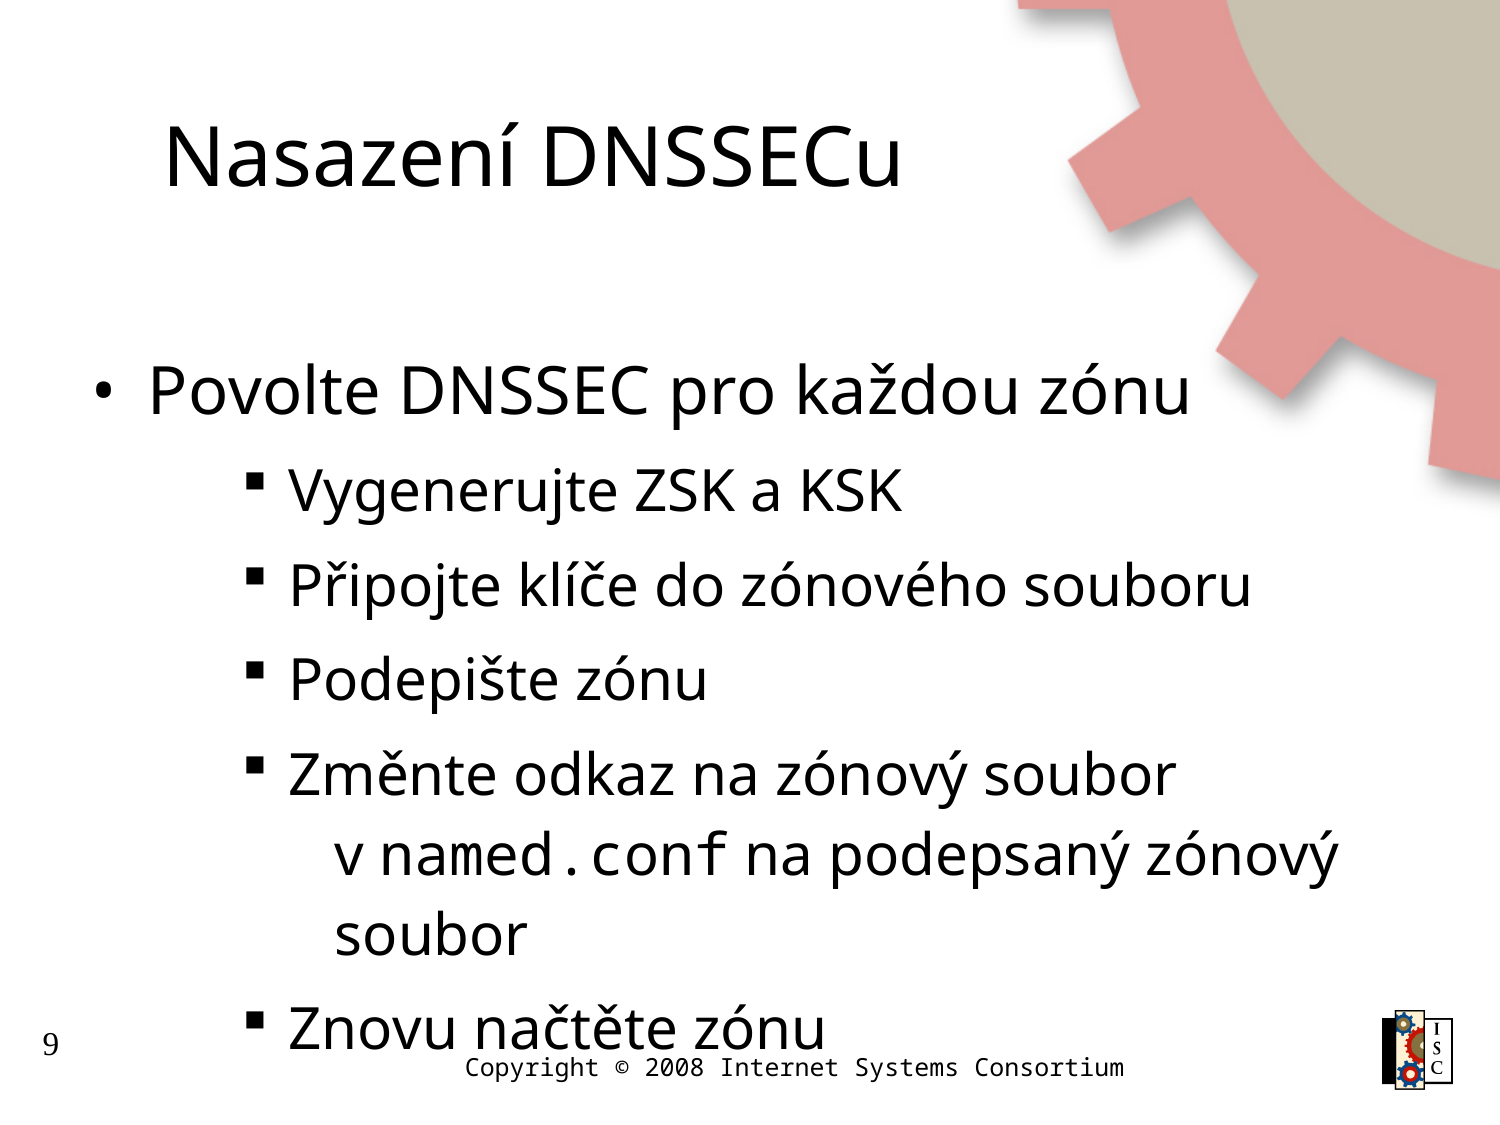

# Nasazení DNSSECu
Povolte DNSSEC pro každou zónu
Vygenerujte ZSK a KSK
Připojte klíče do zónového souboru
Podepište zónu
Změnte odkaz na zónový soubor v named.conf na podepsaný zónový soubor
Znovu načtěte zónu